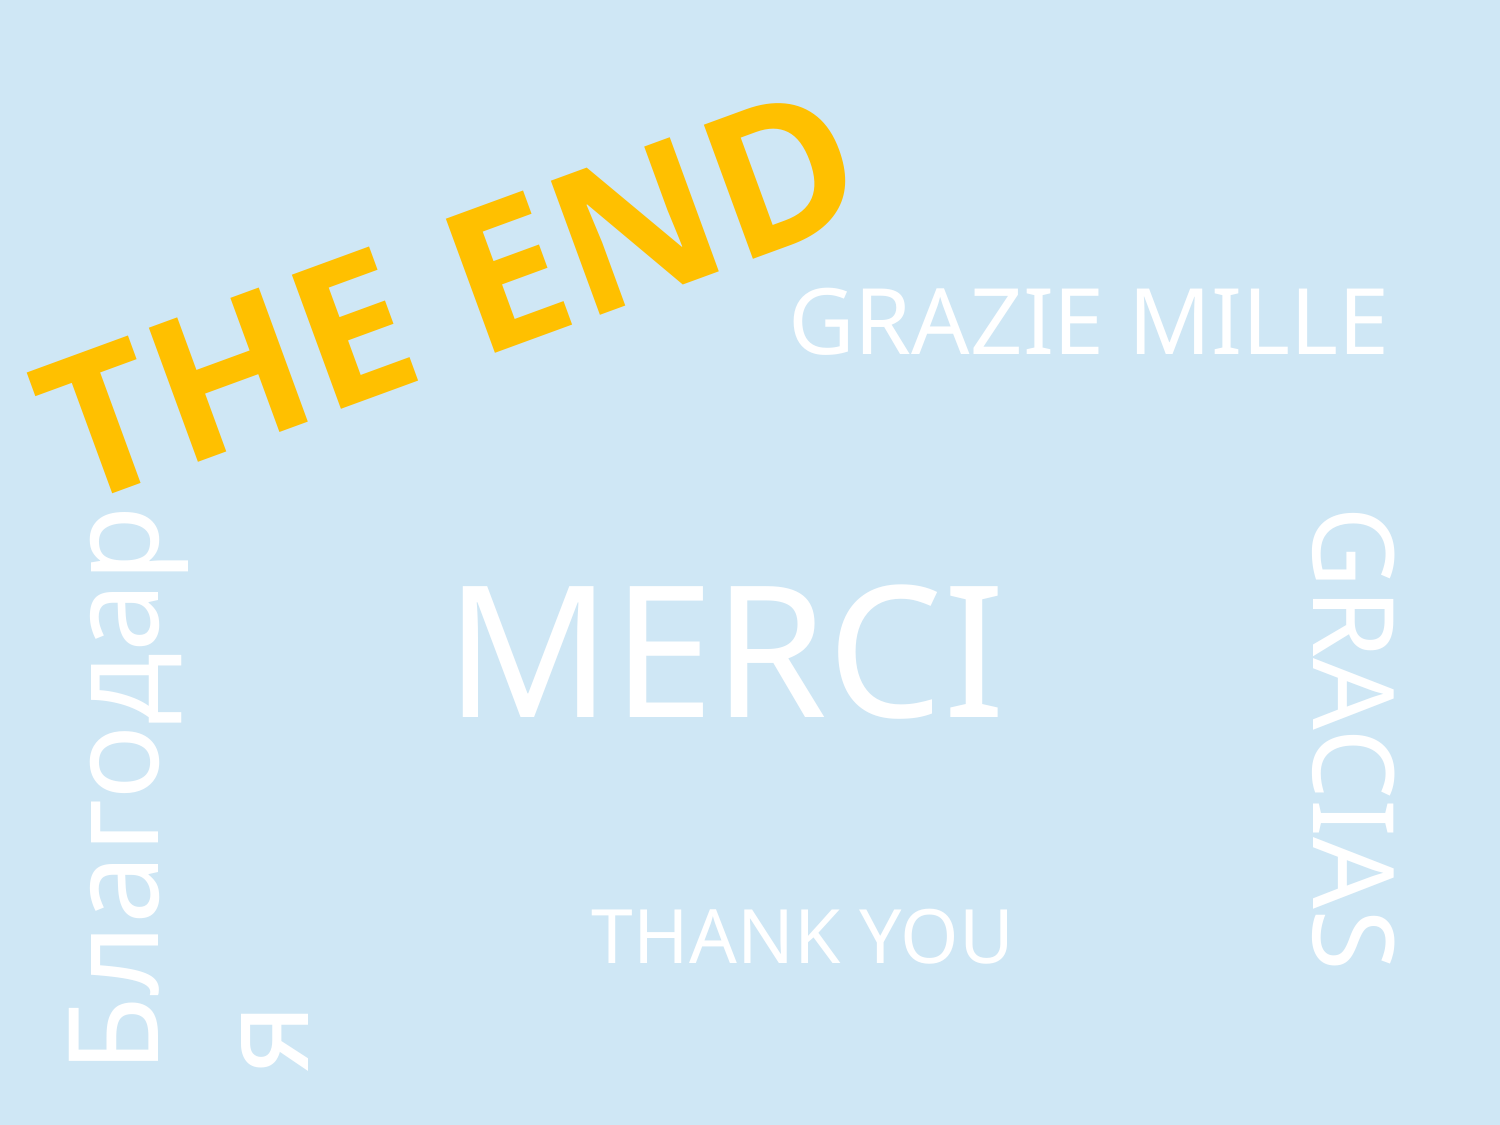

# THE END
GRAZIE MILLE
MERCI
Благодаря
GRACIAS
THANK YOU